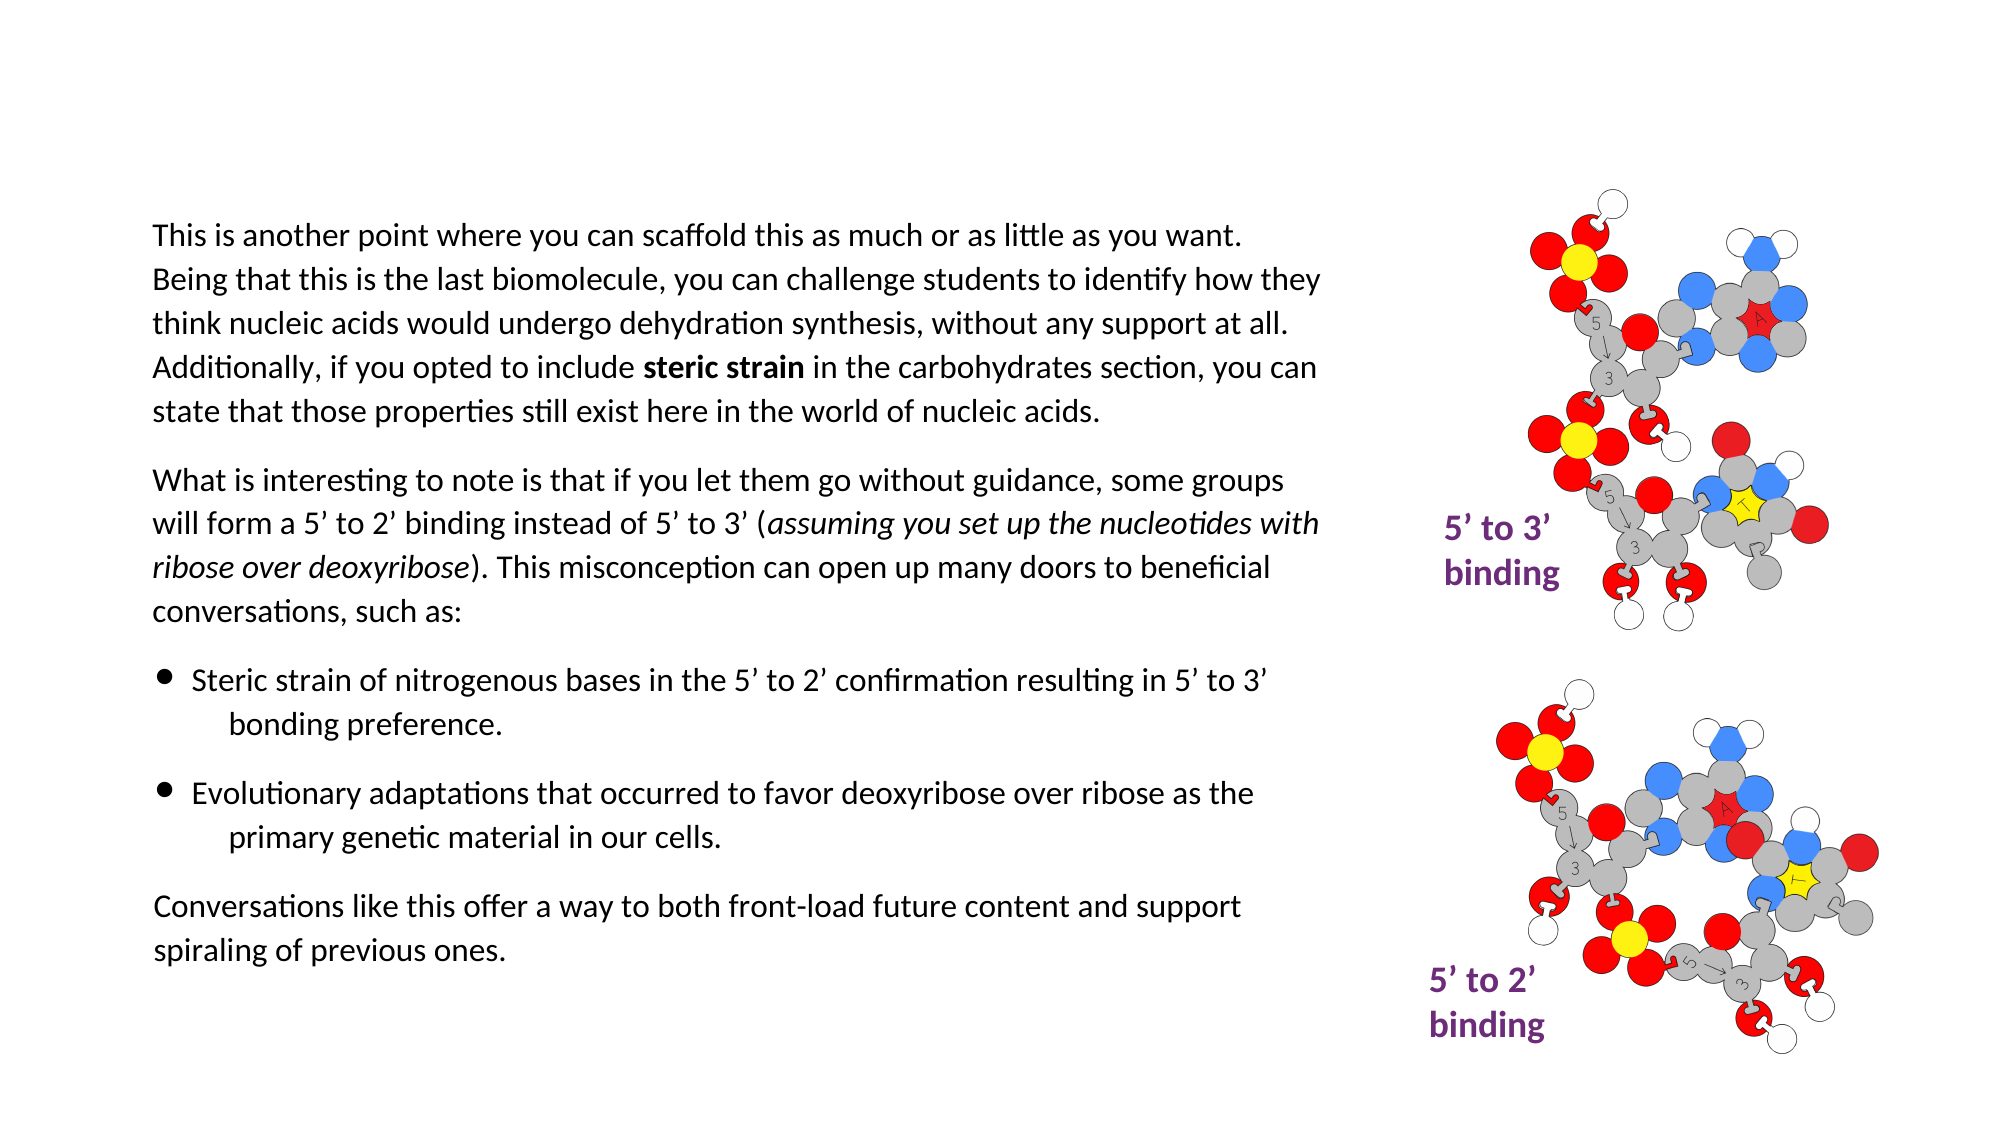

Extension - Modeling Nucleic Acids
This is another point where you can scaffold this as much or as little as you want. Being that this is the last biomolecule, you can challenge students to identify how they think nucleic acids would undergo dehydration synthesis, without any support at all. Additionally, if you opted to include steric strain in the carbohydrates section, you can state that those properties still exist here in the world of nucleic acids.
What is interesting to note is that if you let them go without guidance, some groups will form a 5’ to 2’ binding instead of 5’ to 3’ (assuming you set up the nucleotides with ribose over deoxyribose). This misconception can open up many doors to beneficial conversations, such as:
Steric strain of nitrogenous bases in the 5’ to 2’ confirmation resulting in 5’ to 3’ bonding preference.
Evolutionary adaptations that occurred to favor deoxyribose over ribose as the primary genetic material in our cells.
Conversations like this offer a way to both front-load future content and support spiraling of previous ones.
5’ to 3’
binding
5’ to 2’
binding